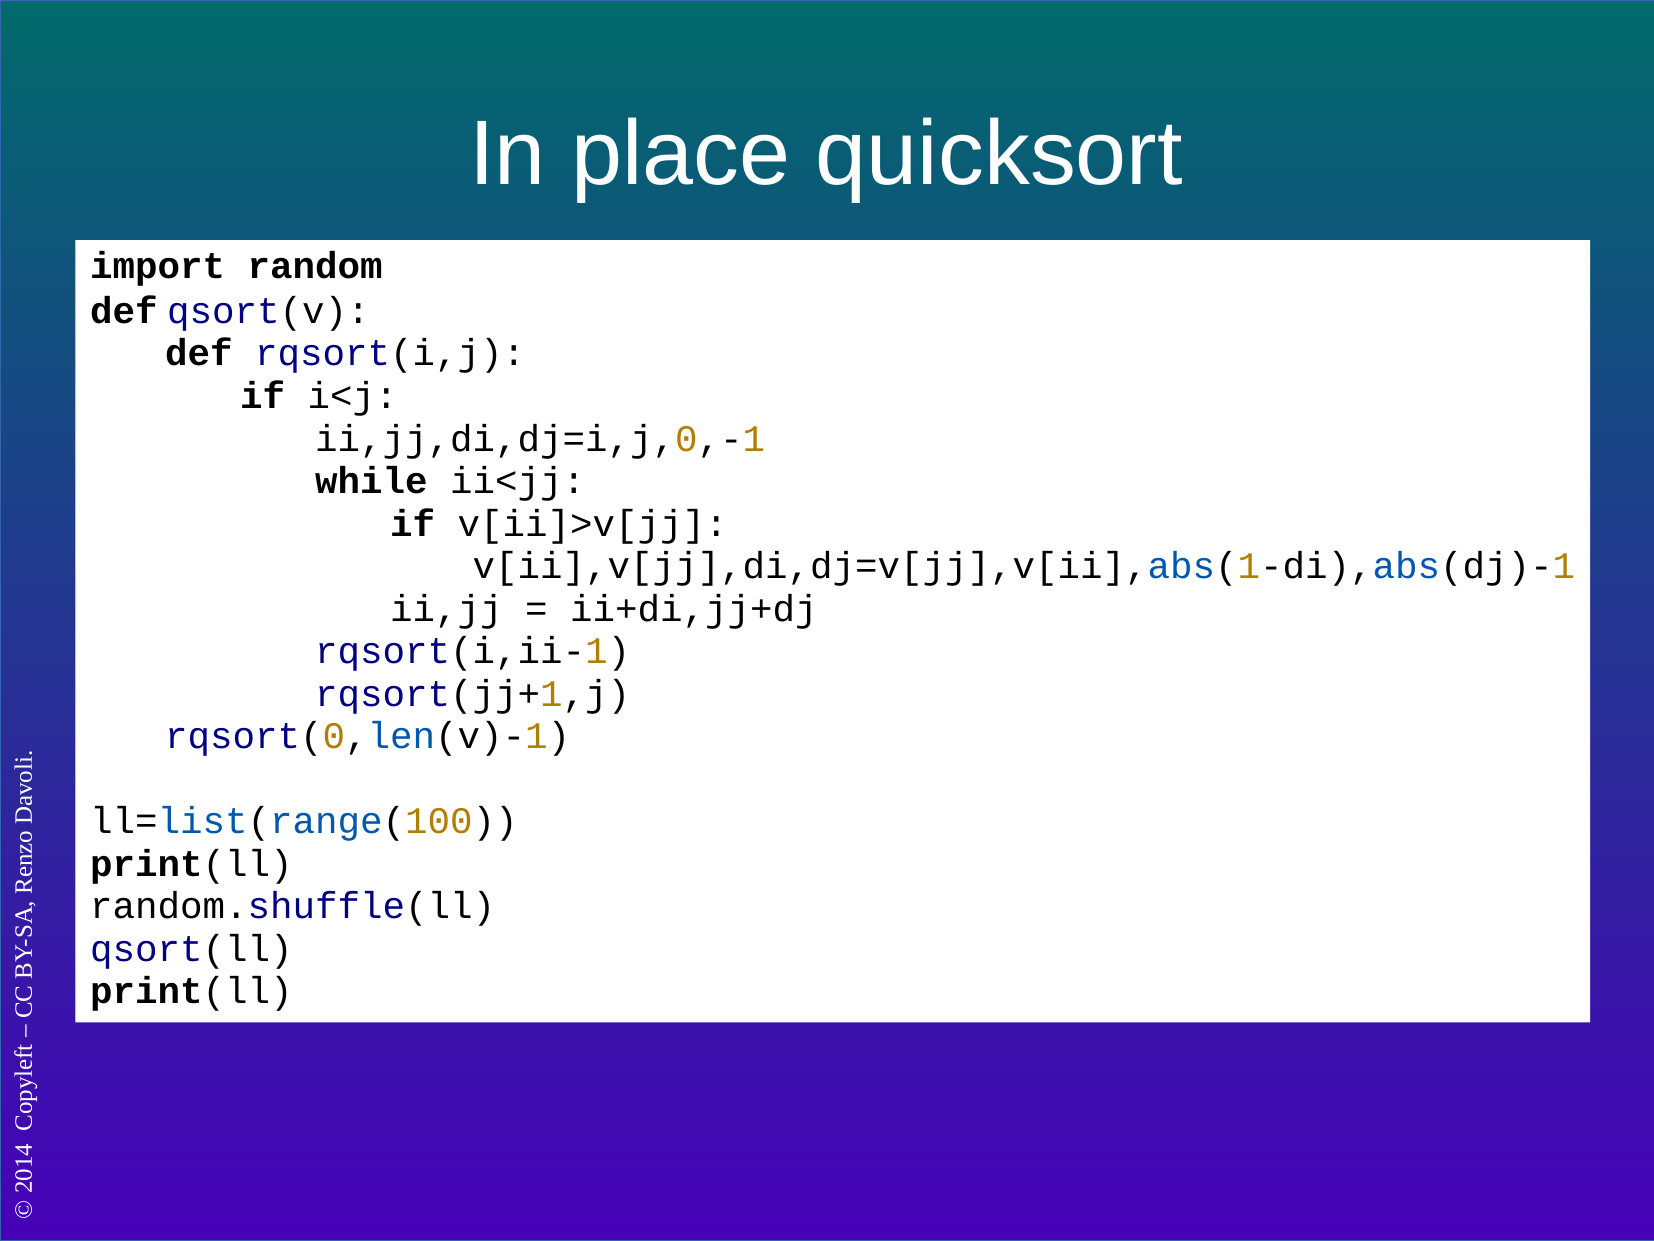

# In place quicksort
import random
def qsort(v):
	def rqsort(i,j):
		if i<j:
			ii,jj,di,dj=i,j,0,-1
			while ii<jj:
				if v[ii]>v[jj]:
 v[ii],v[jj],di,dj=v[jj],v[ii],abs(1-di),abs(dj)-1
				ii,jj = ii+di,jj+dj
			rqsort(i,ii-1)
			rqsort(jj+1,j)
	rqsort(0,len(v)-1)
ll=list(range(100))
print(ll)
random.shuffle(ll)
qsort(ll)
print(ll)